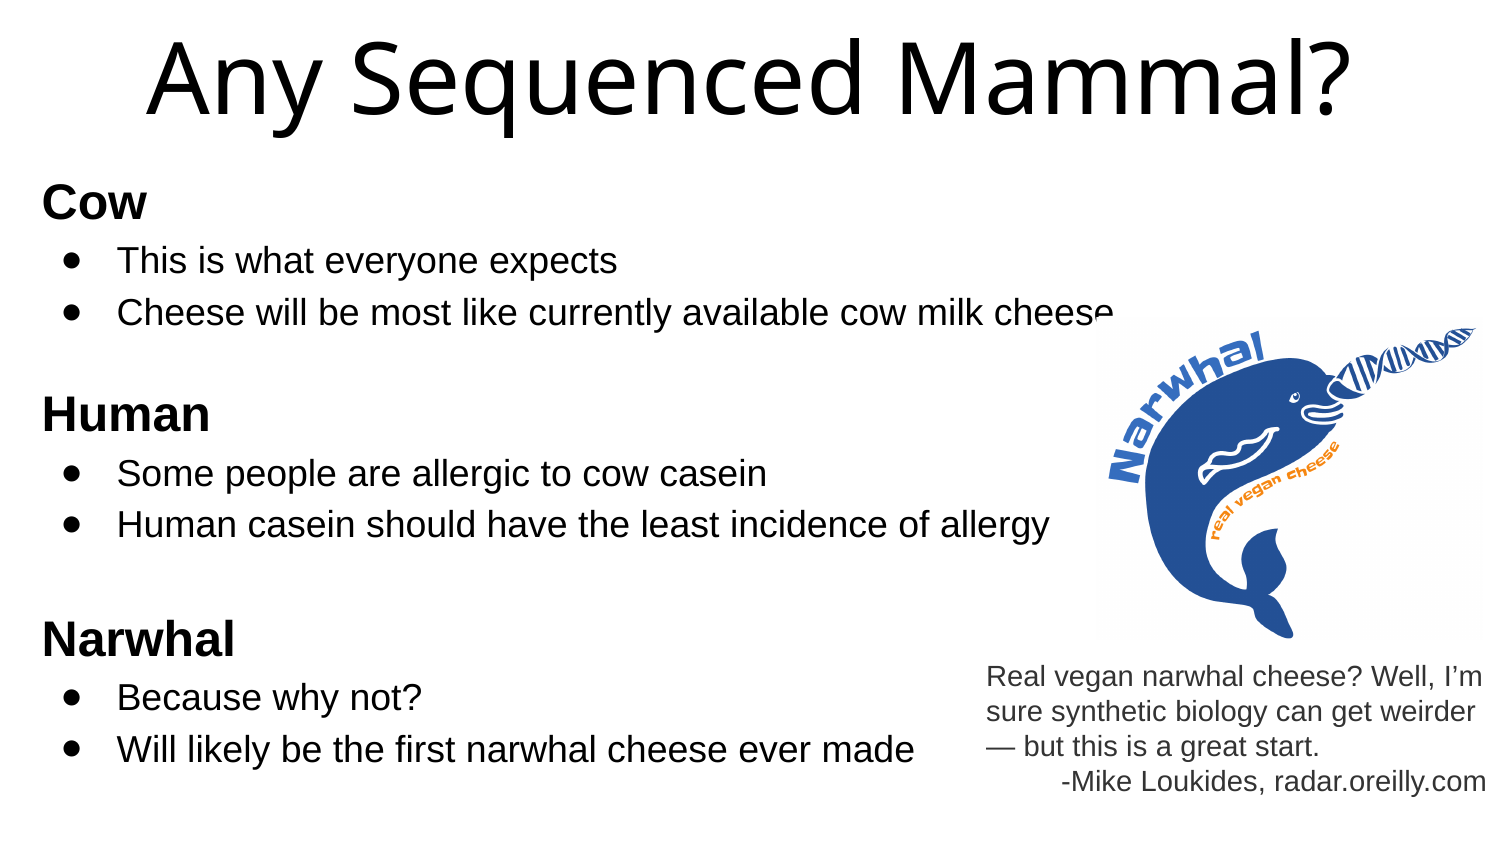

Any Sequenced Mammal?
Cow
This is what everyone expects
Cheese will be most like currently available cow milk cheese
Human
Some people are allergic to cow casein
Human casein should have the least incidence of allergy
Narwhal
Because why not?
Will likely be the first narwhal cheese ever made
Real vegan narwhal cheese? Well, I’m sure synthetic biology can get weirder — but this is a great start.
	-Mike Loukides, radar.oreilly.com